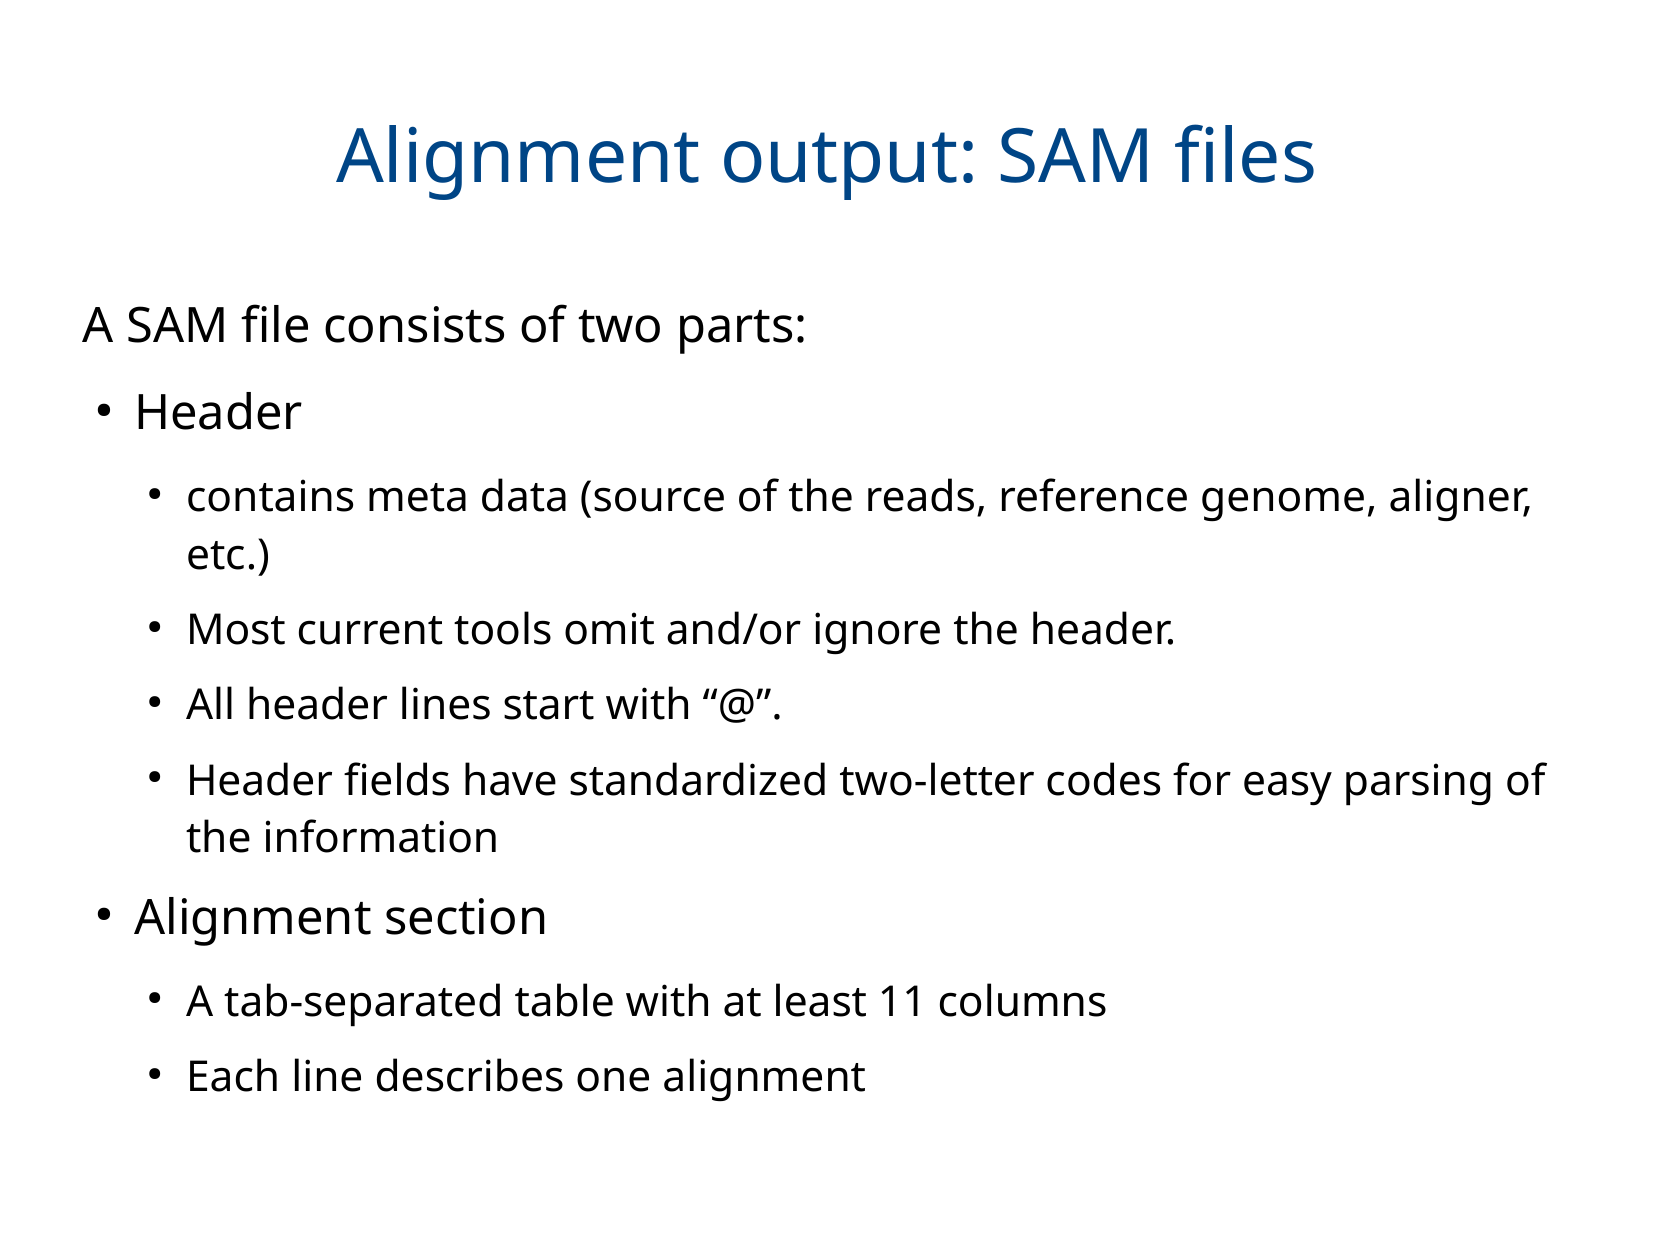

# Alignment output: SAM files
A SAM file consists of two parts:
Header
contains meta data (source of the reads, reference genome, aligner, etc.)
Most current tools omit and/or ignore the header.
All header lines start with “@”.
Header fields have standardized two-letter codes for easy parsing of the information
Alignment section
A tab-separated table with at least 11 columns
Each line describes one alignment